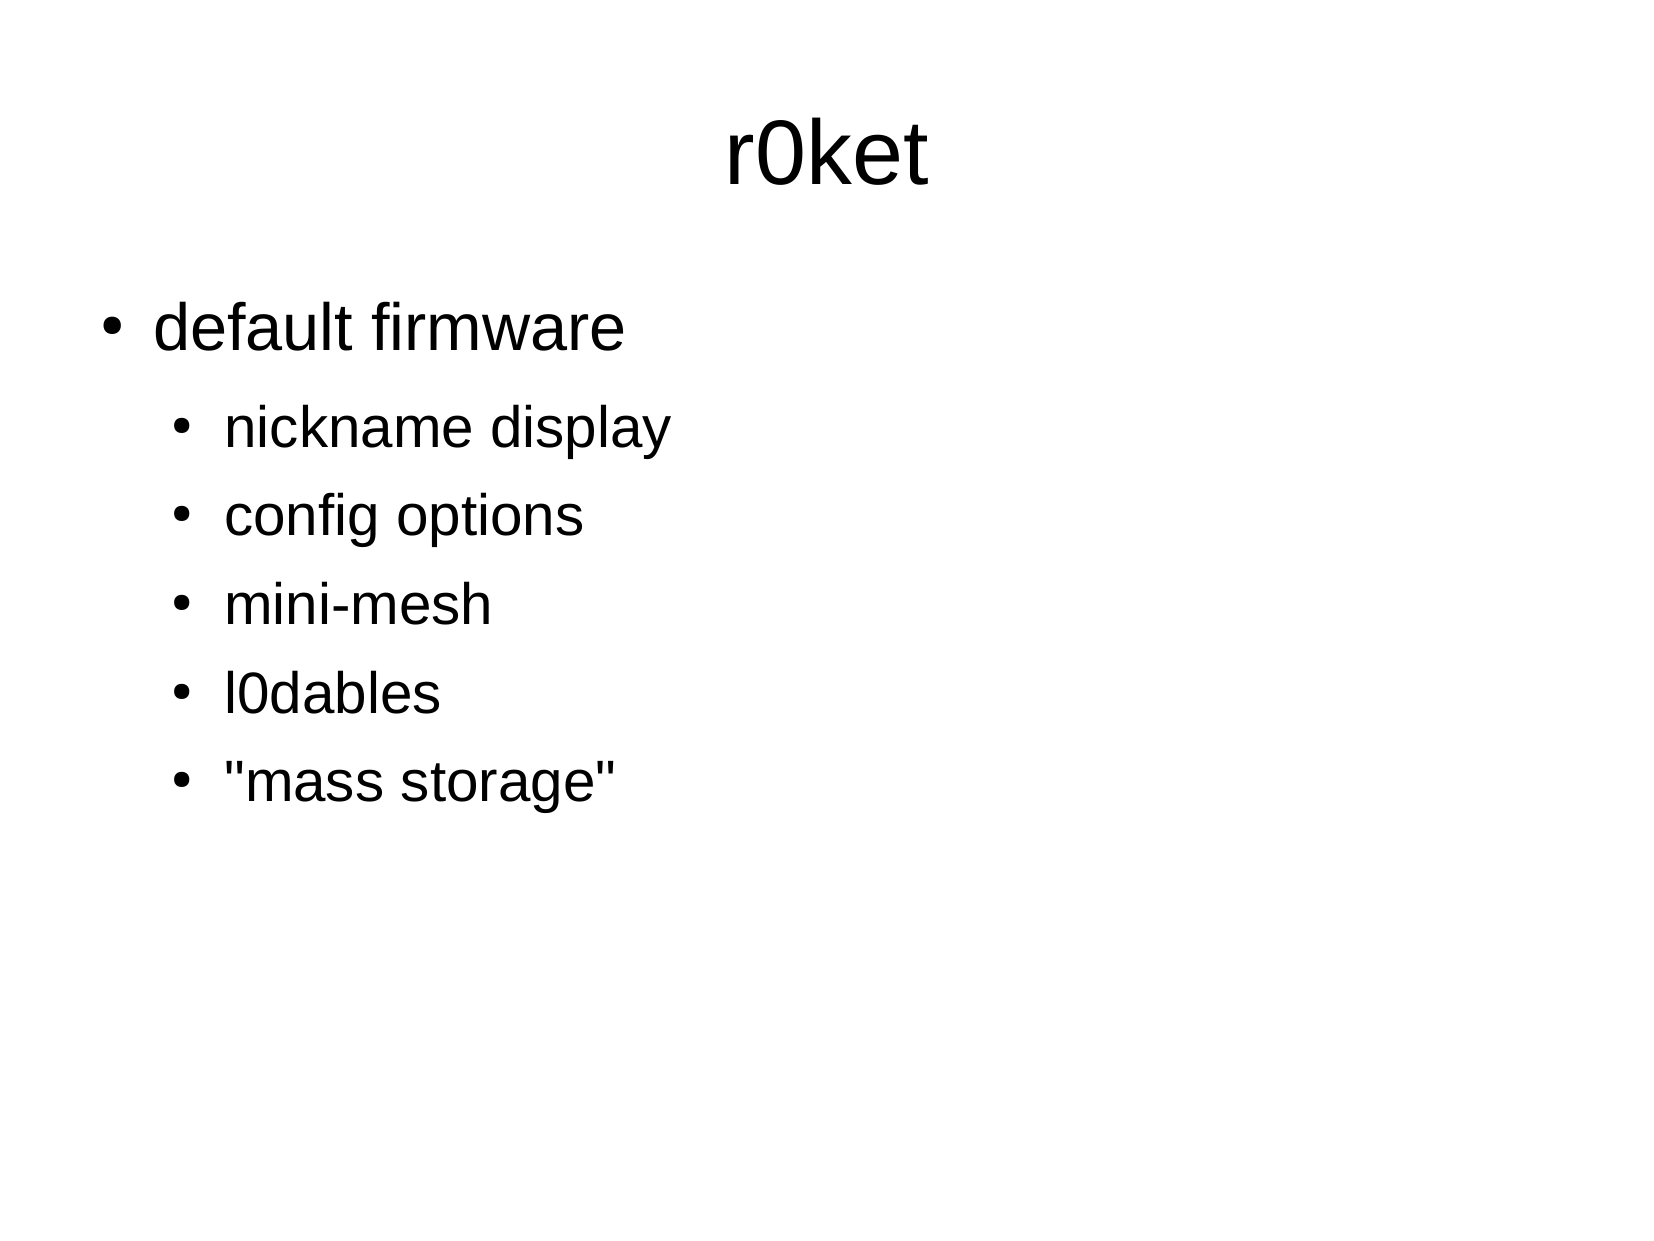

# r0ket
default firmware
nickname display
config options
mini-mesh
l0dables
"mass storage"